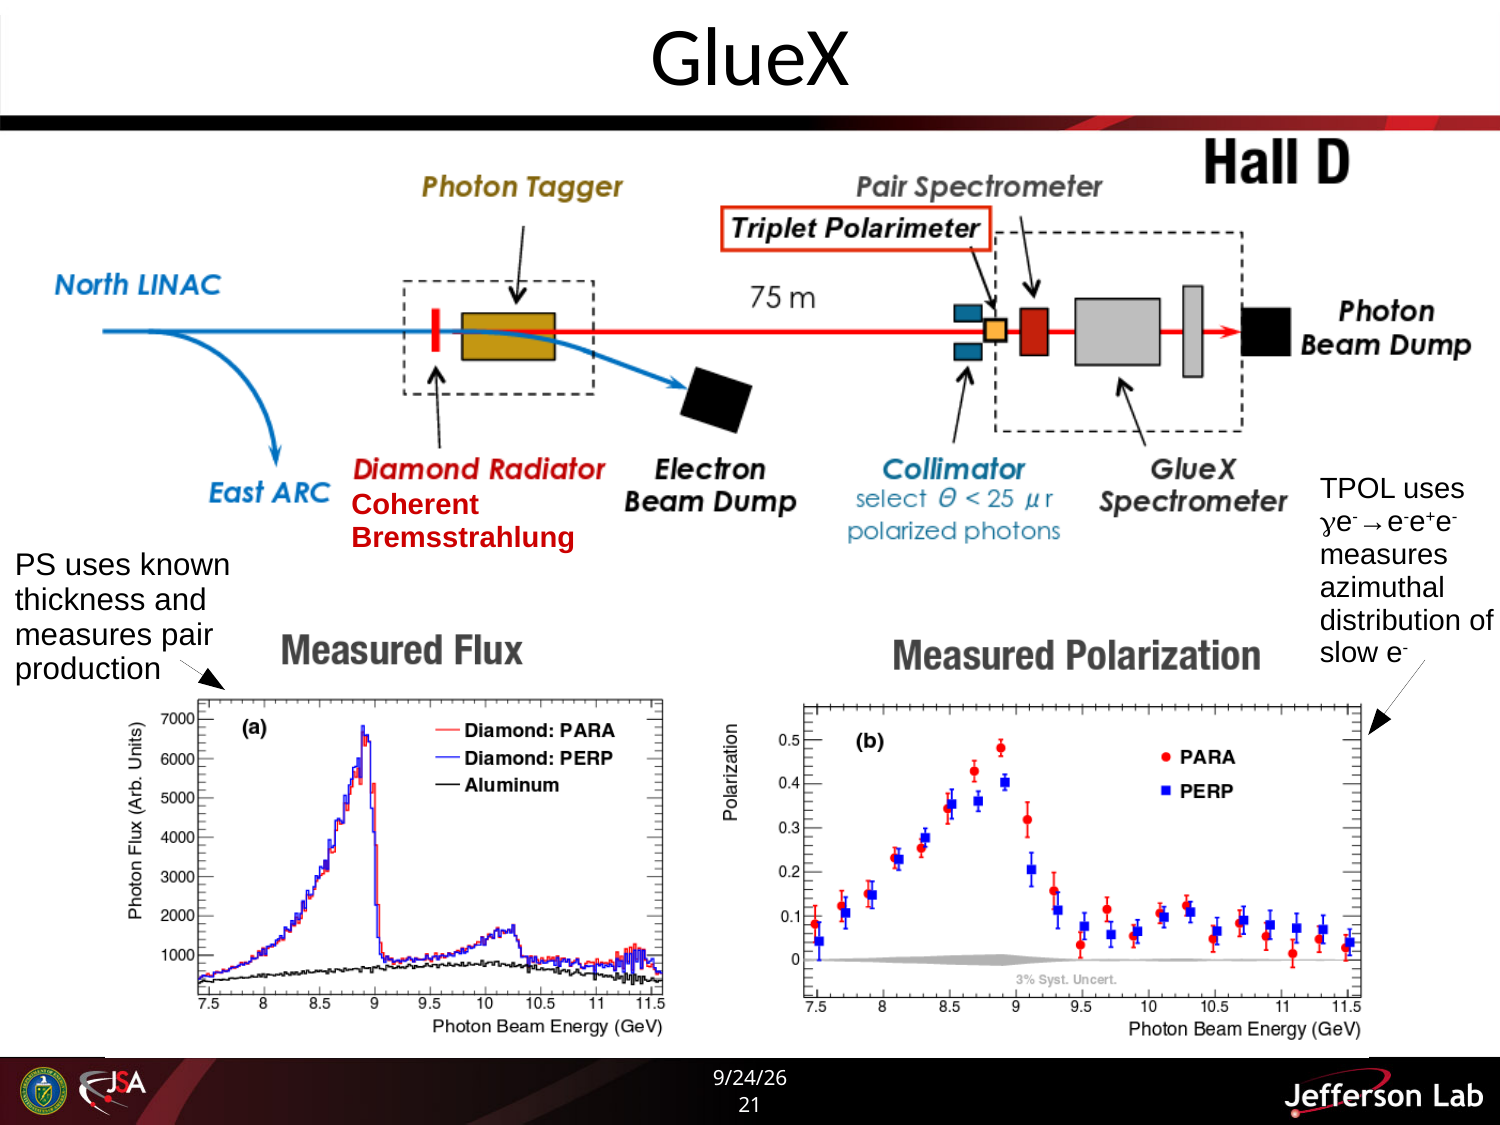

# GlueX
TPOL uses
ge-→e-e+e- measures azimuthal distribution of
slow e-
Coherent Bremsstrahlung
PS uses known thickness and measures pair production
21